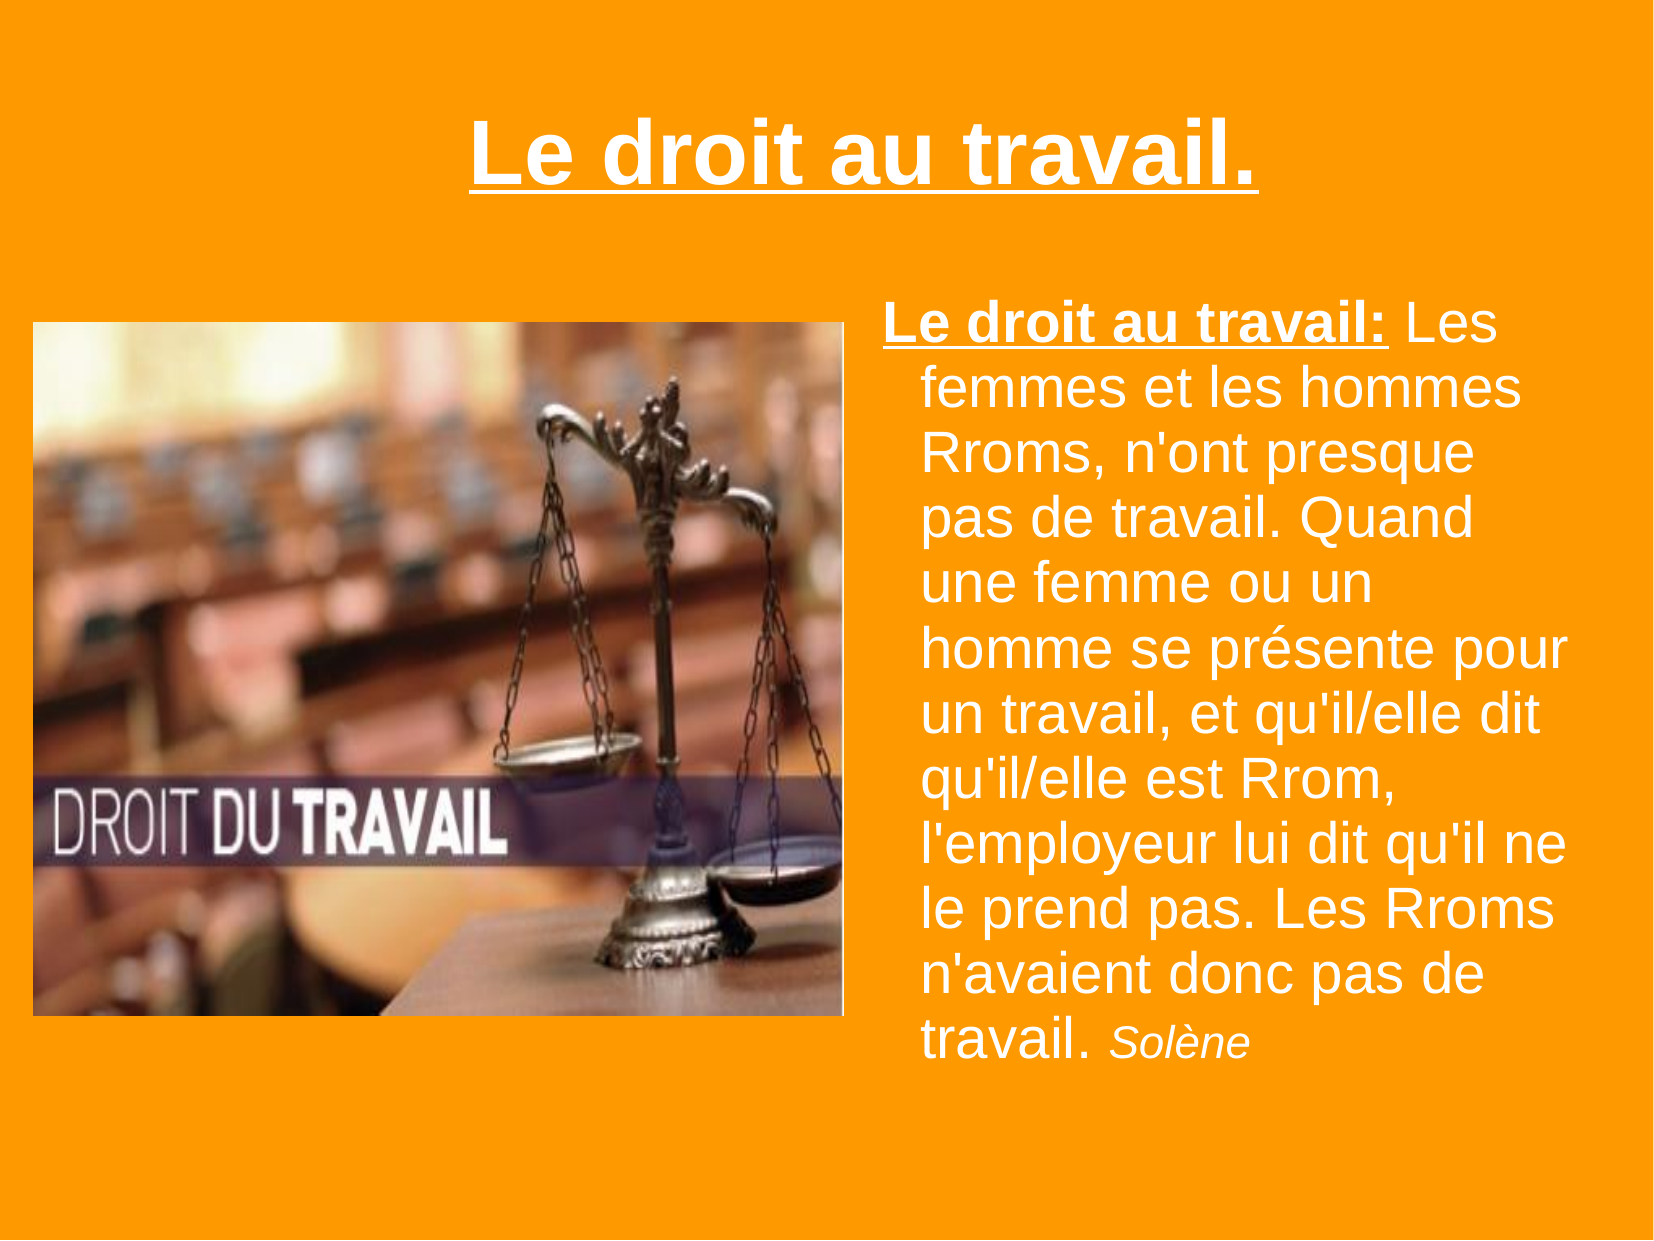

# Le droit au travail.
Le droit au travail: Les femmes et les hommes Rroms, n'ont presque pas de travail. Quand une femme ou un homme se présente pour un travail, et qu'il/elle dit qu'il/elle est Rrom, l'employeur lui dit qu'il ne le prend pas. Les Rroms n'avaient donc pas de travail. Solène